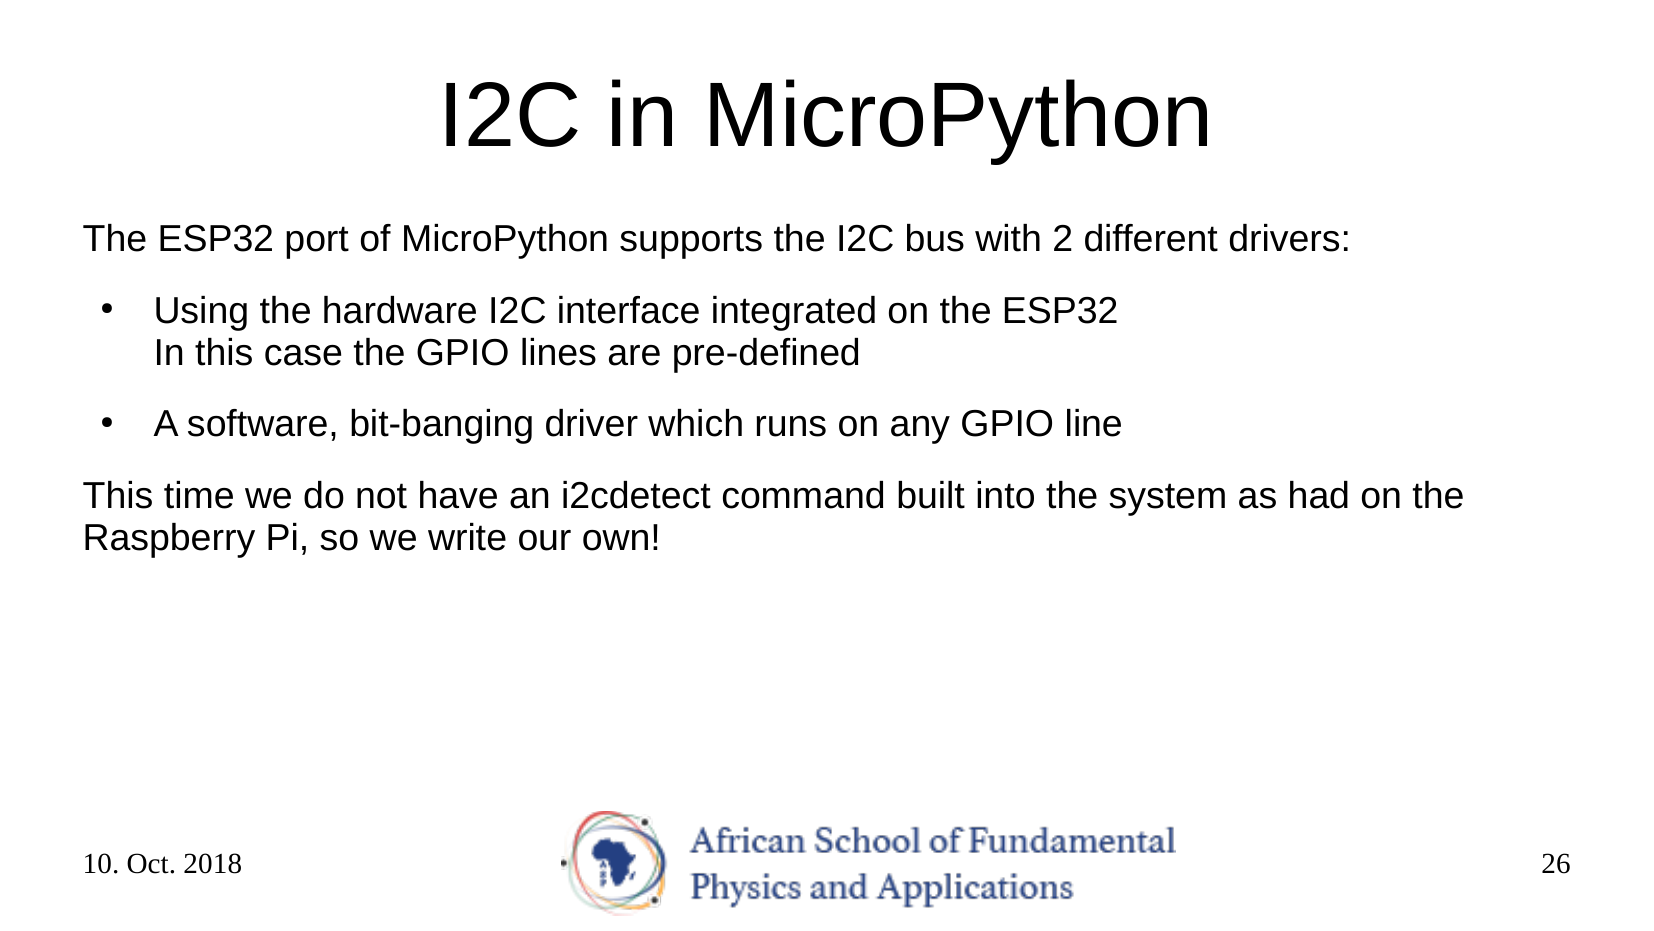

# I2C in MicroPython
The ESP32 port of MicroPython supports the I2C bus with 2 different drivers:
Using the hardware I2C interface integrated on the ESP32
In this case the GPIO lines are pre-defined
A software, bit-banging driver which runs on any GPIO line
This time we do not have an i2cdetect command built into the system as had on the Raspberry Pi, so we write our own!
10. Oct. 2018
26